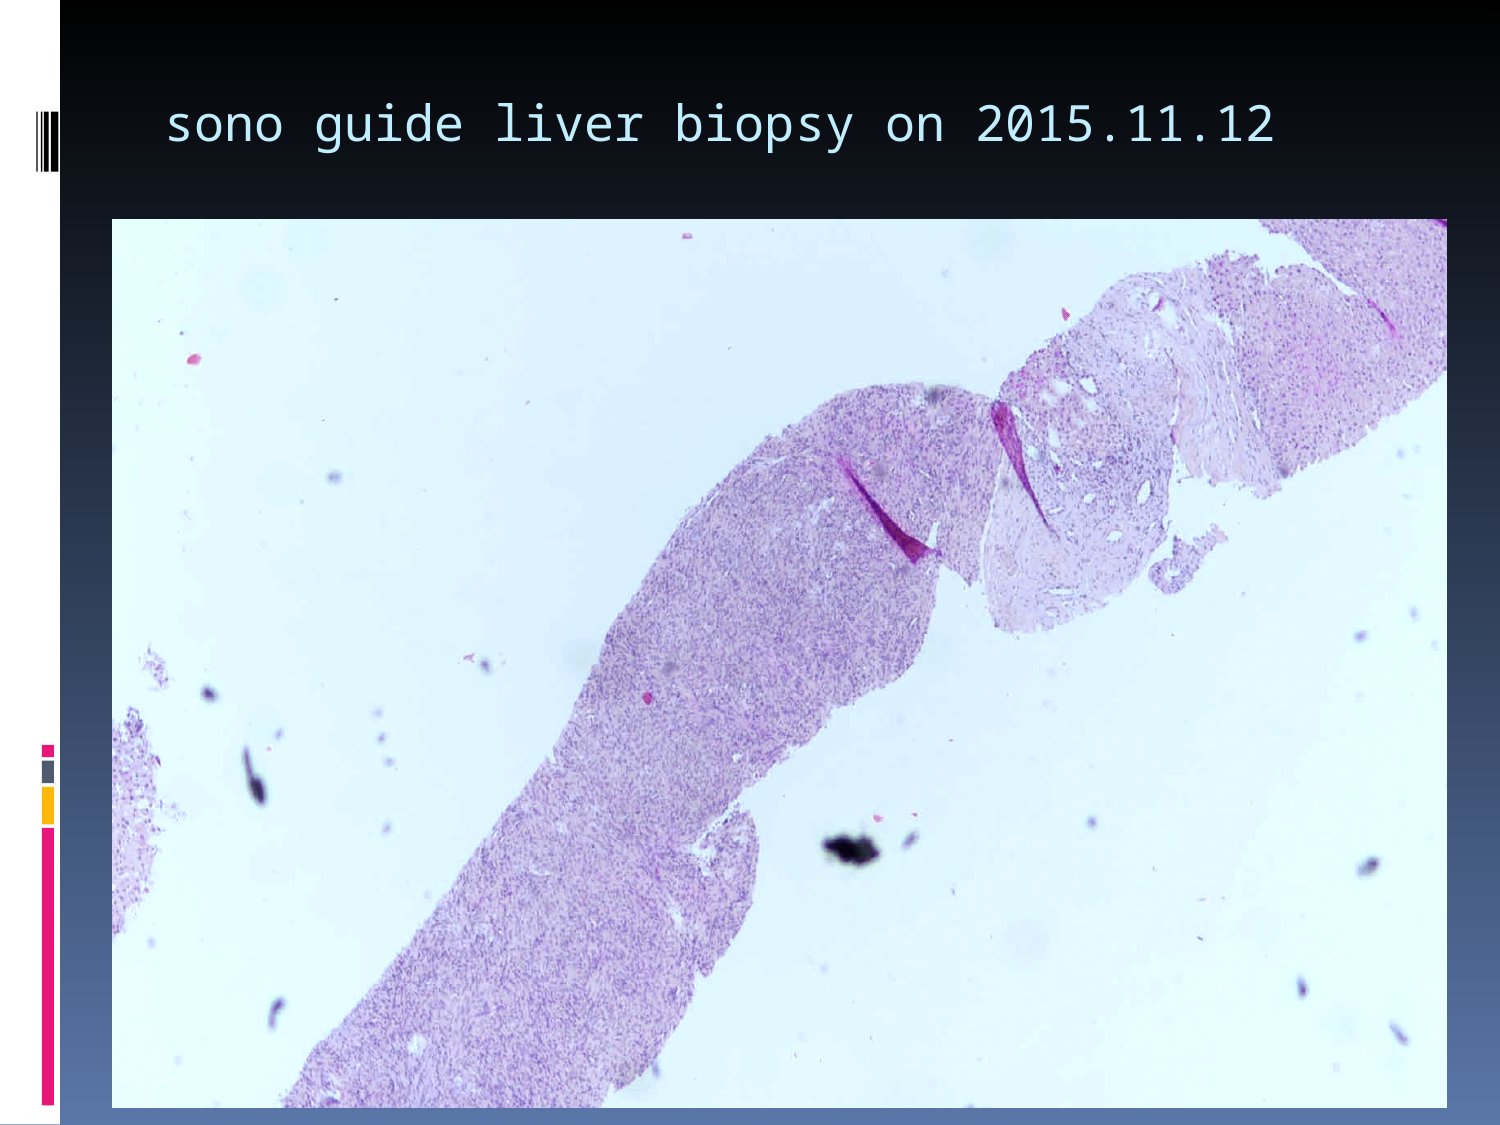

# sono guide liver biopsy on 2015.11.12